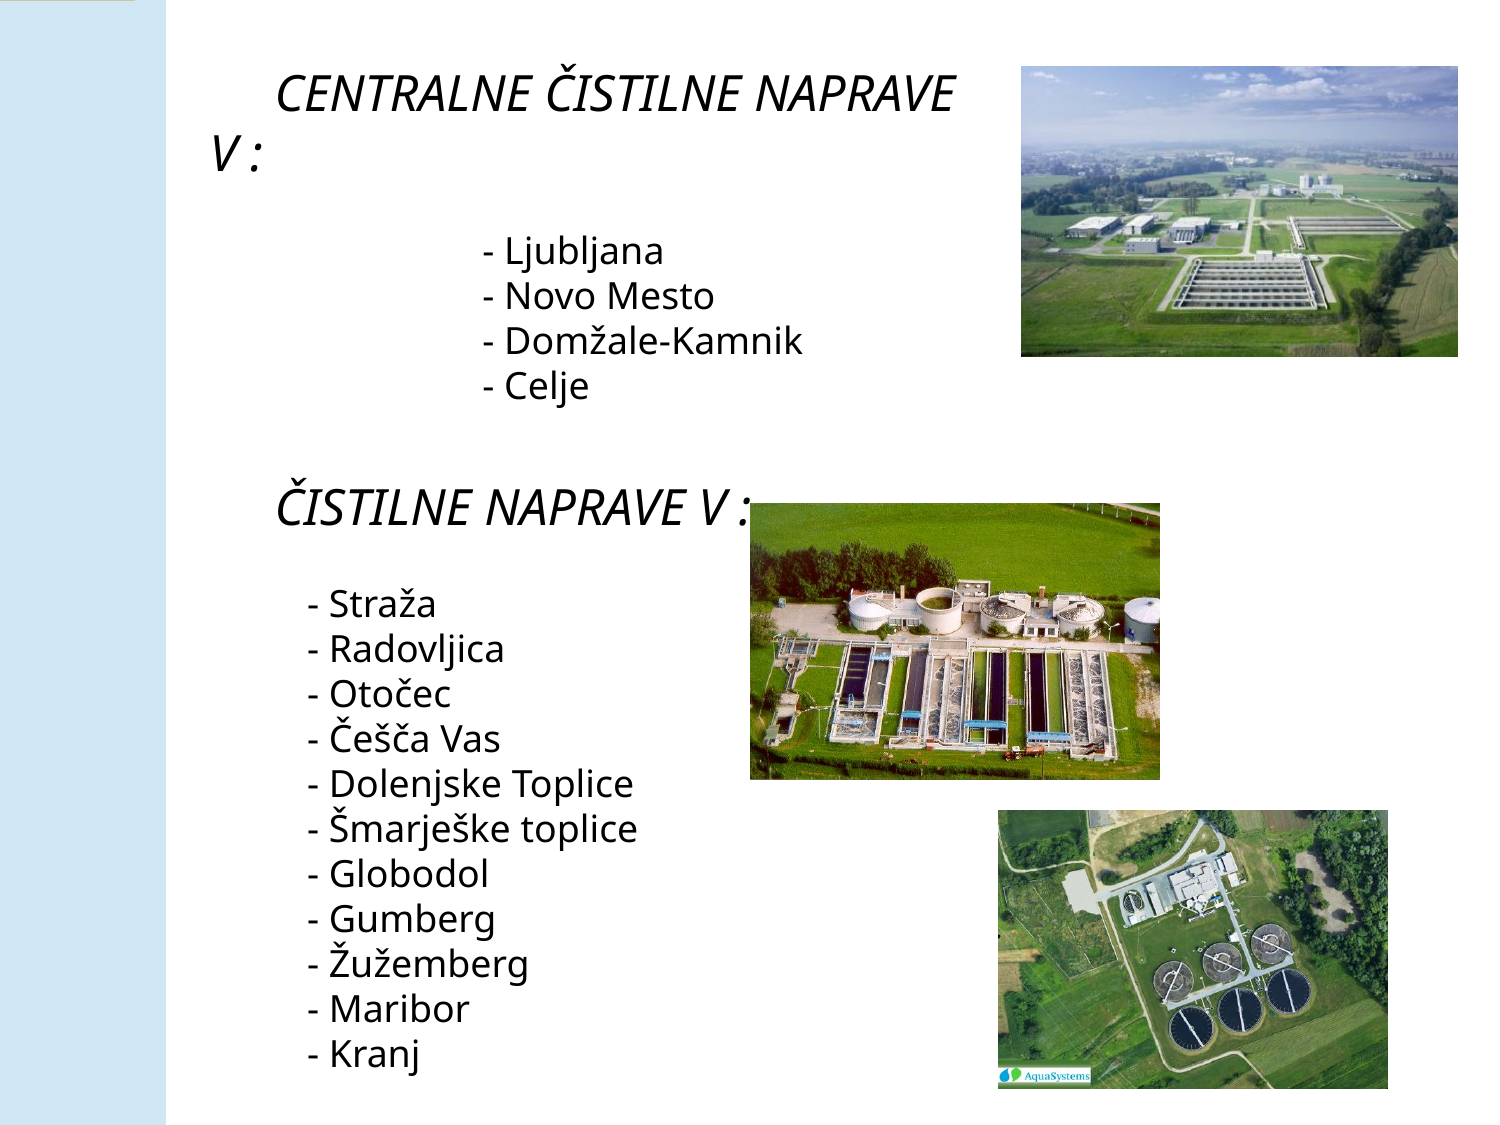

CENTRALNE ČISTILNE NAPRAVE V :
 - Ljubljana
 - Novo Mesto
 - Domžale-Kamnik
 - Celje
 ČISTILNE NAPRAVE V :
 - Straža
 - Radovljica
 - Otočec
 - Češča Vas
 - Dolenjske Toplice
 - Šmarješke toplice
 - Globodol
 - Gumberg
 - Žužemberg
 - Maribor
 - Kranj